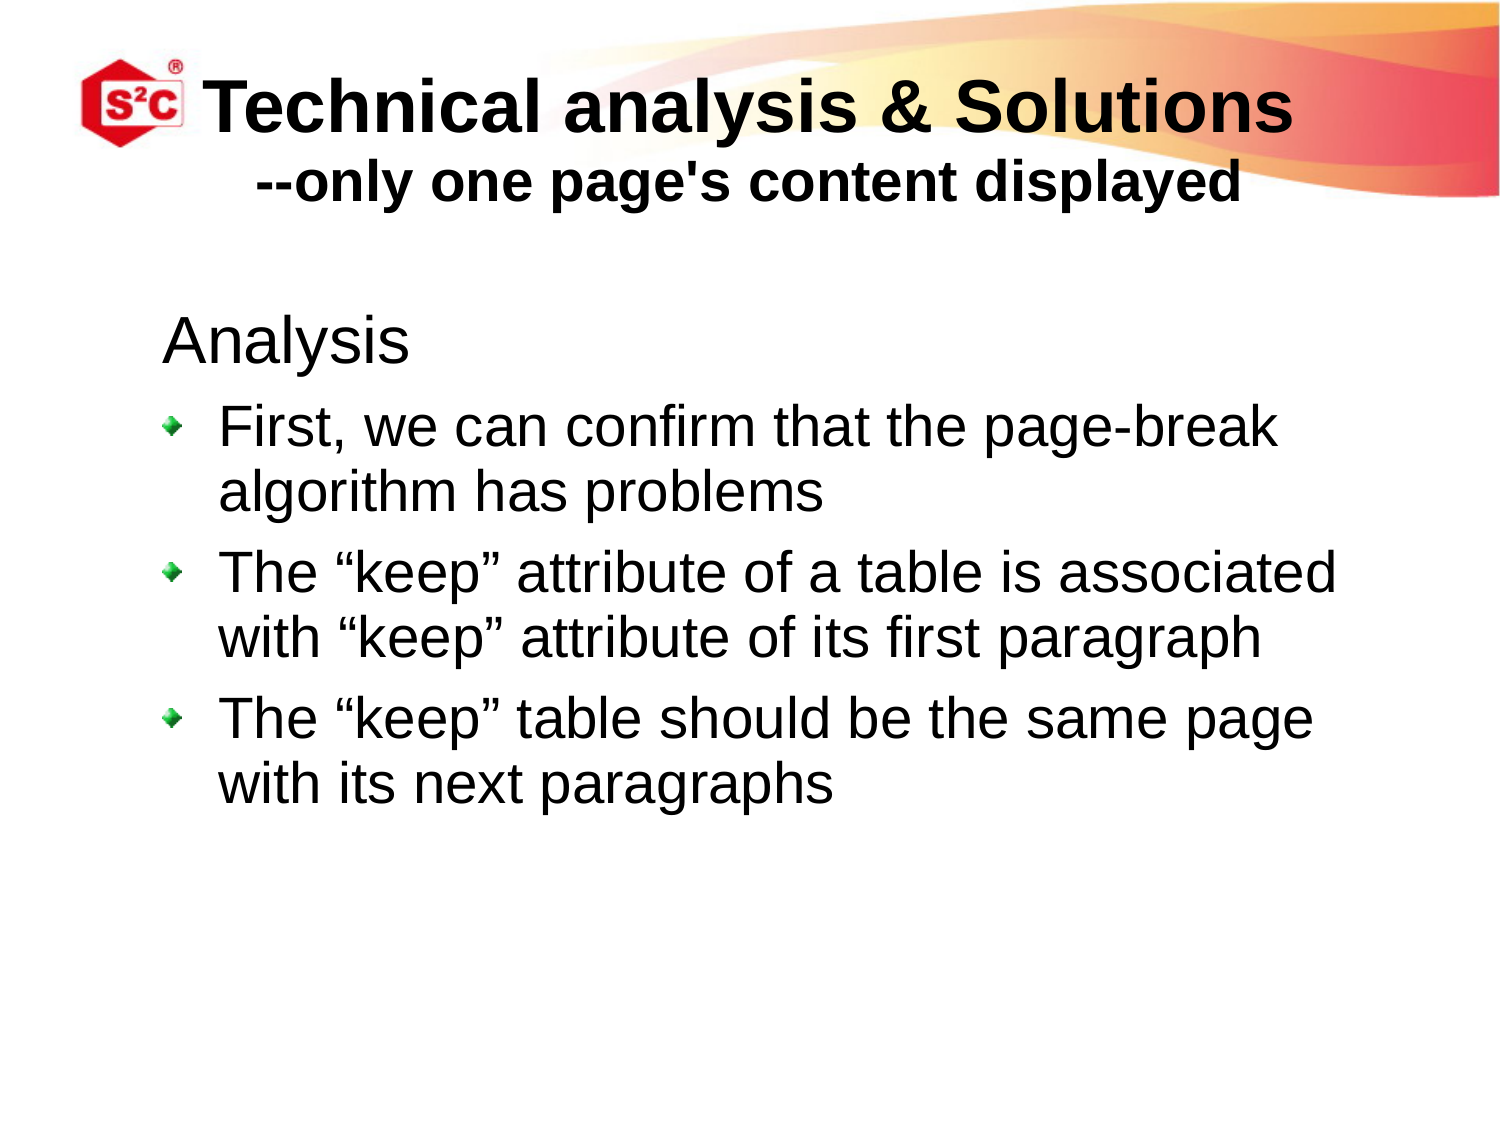

# Technical analysis & Solutions --only one page's content displayed
Analysis
First, we can confirm that the page-break algorithm has problems
The “keep” attribute of a table is associated with “keep” attribute of its first paragraph
The “keep” table should be the same page with its next paragraphs